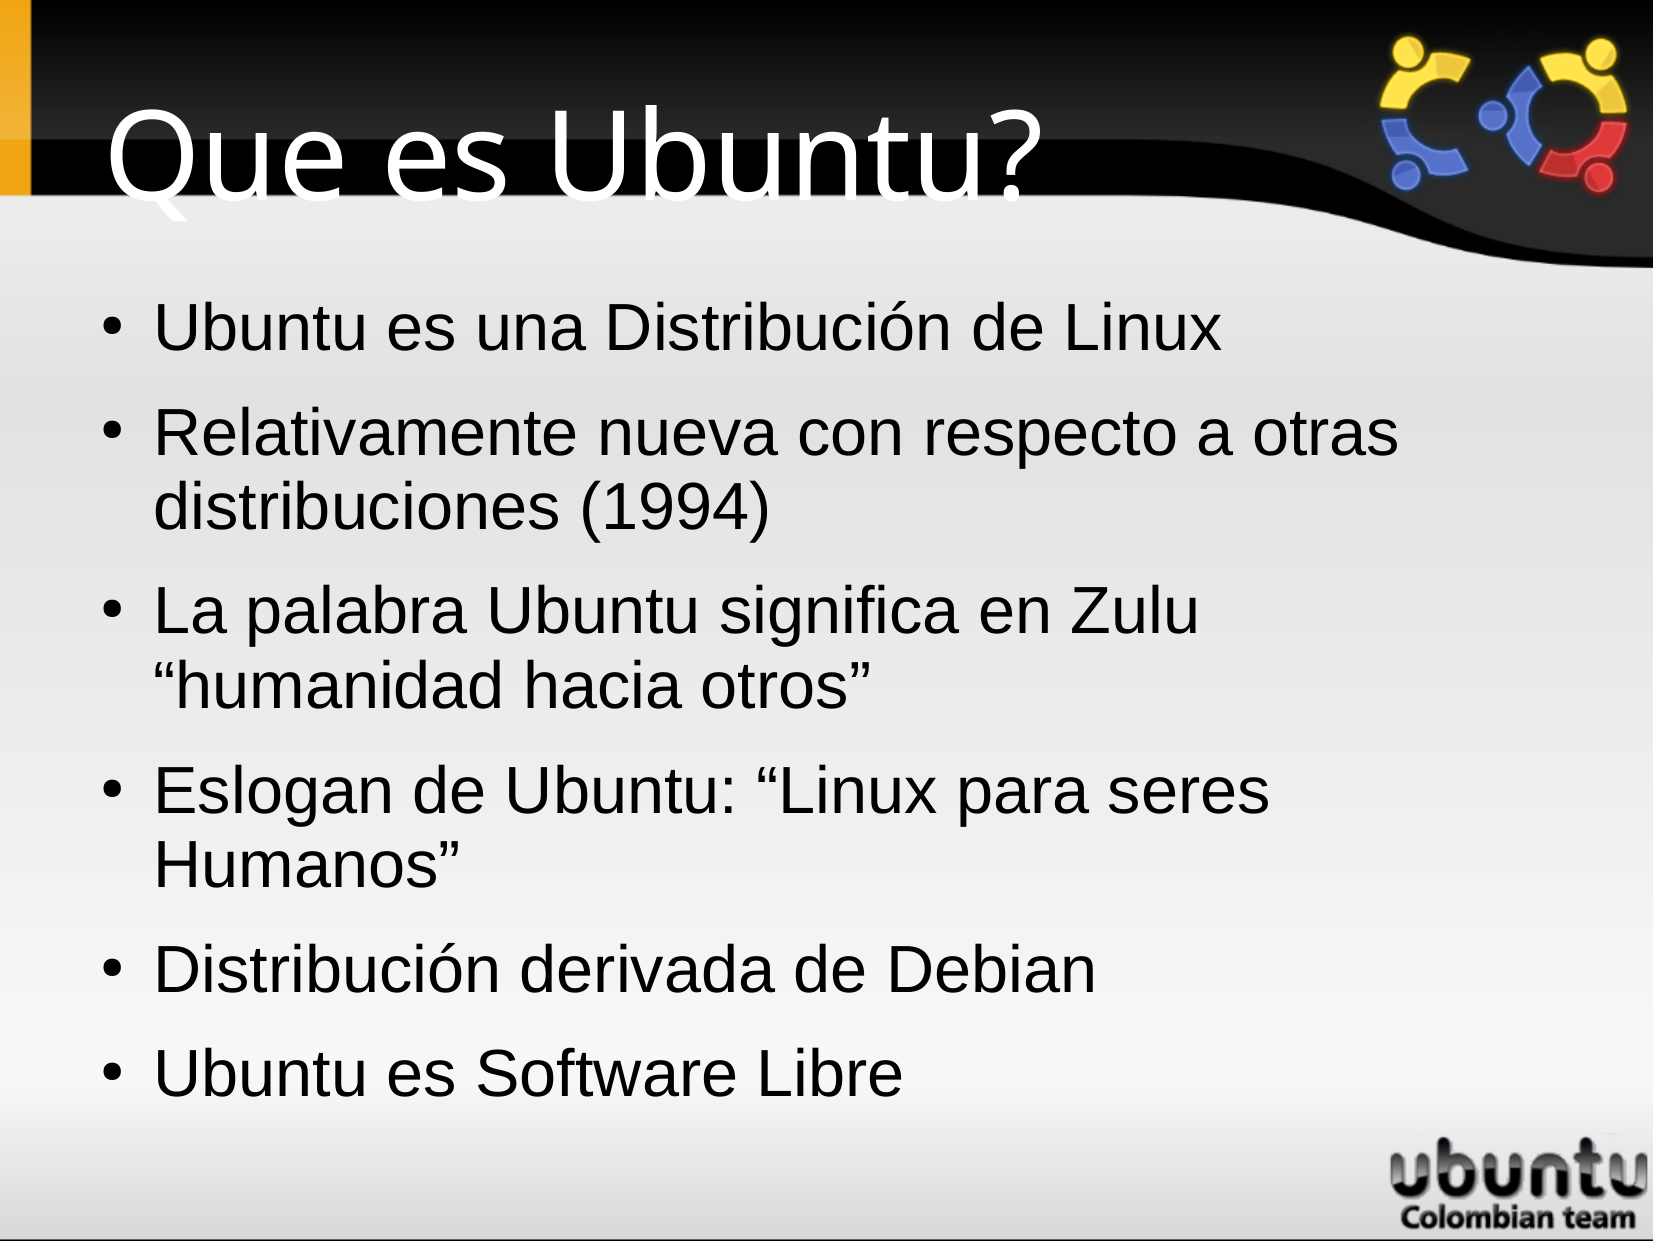

Que es Ubuntu?
# Ubuntu es una Distribución de Linux
Relativamente nueva con respecto a otras distribuciones (1994)
La palabra Ubuntu significa en Zulu “humanidad hacia otros”
Eslogan de Ubuntu: “Linux para seres Humanos”
Distribución derivada de Debian
Ubuntu es Software Libre